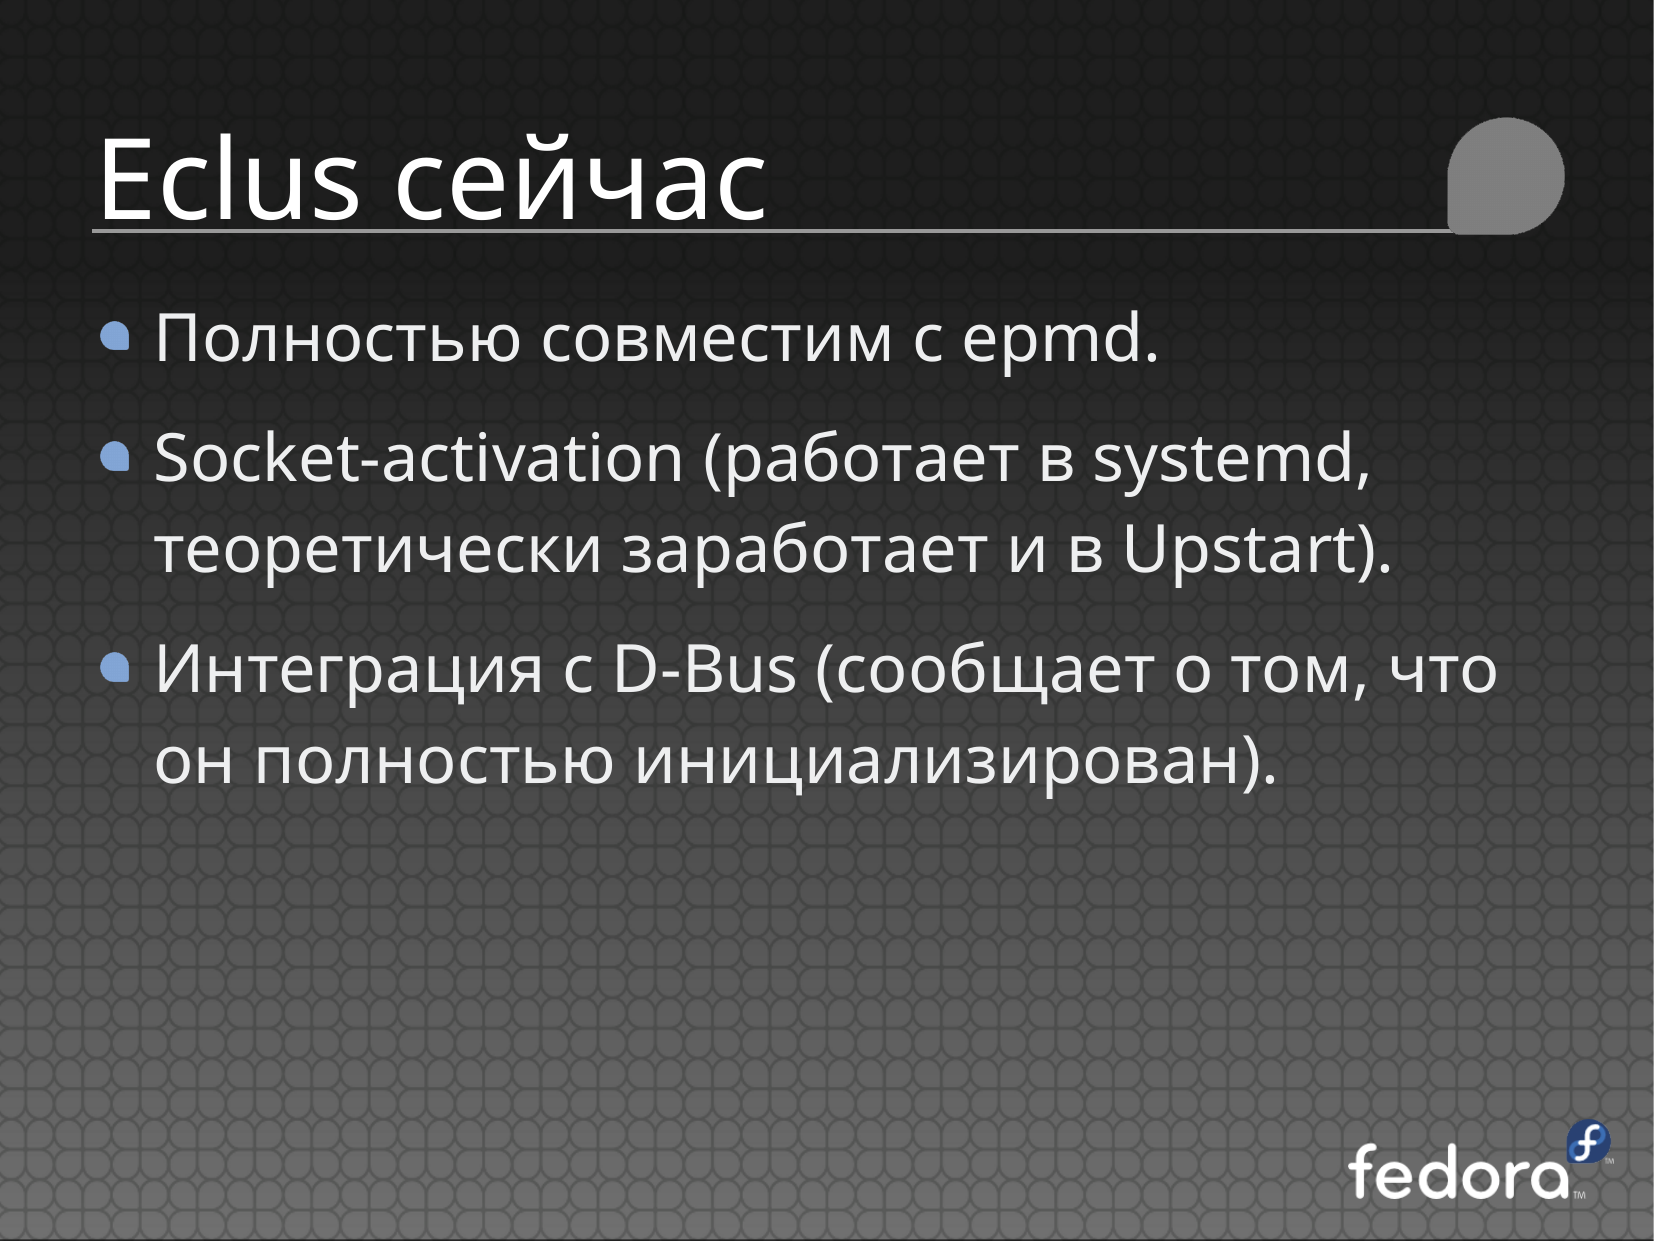

Eclus сейчас
# Полностью совместим с epmd.
Socket-activation (работает в systemd, теоретически заработает и в Upstart).
Интеграция с D-Bus (сообщает о том, что он полностью инициализирован).